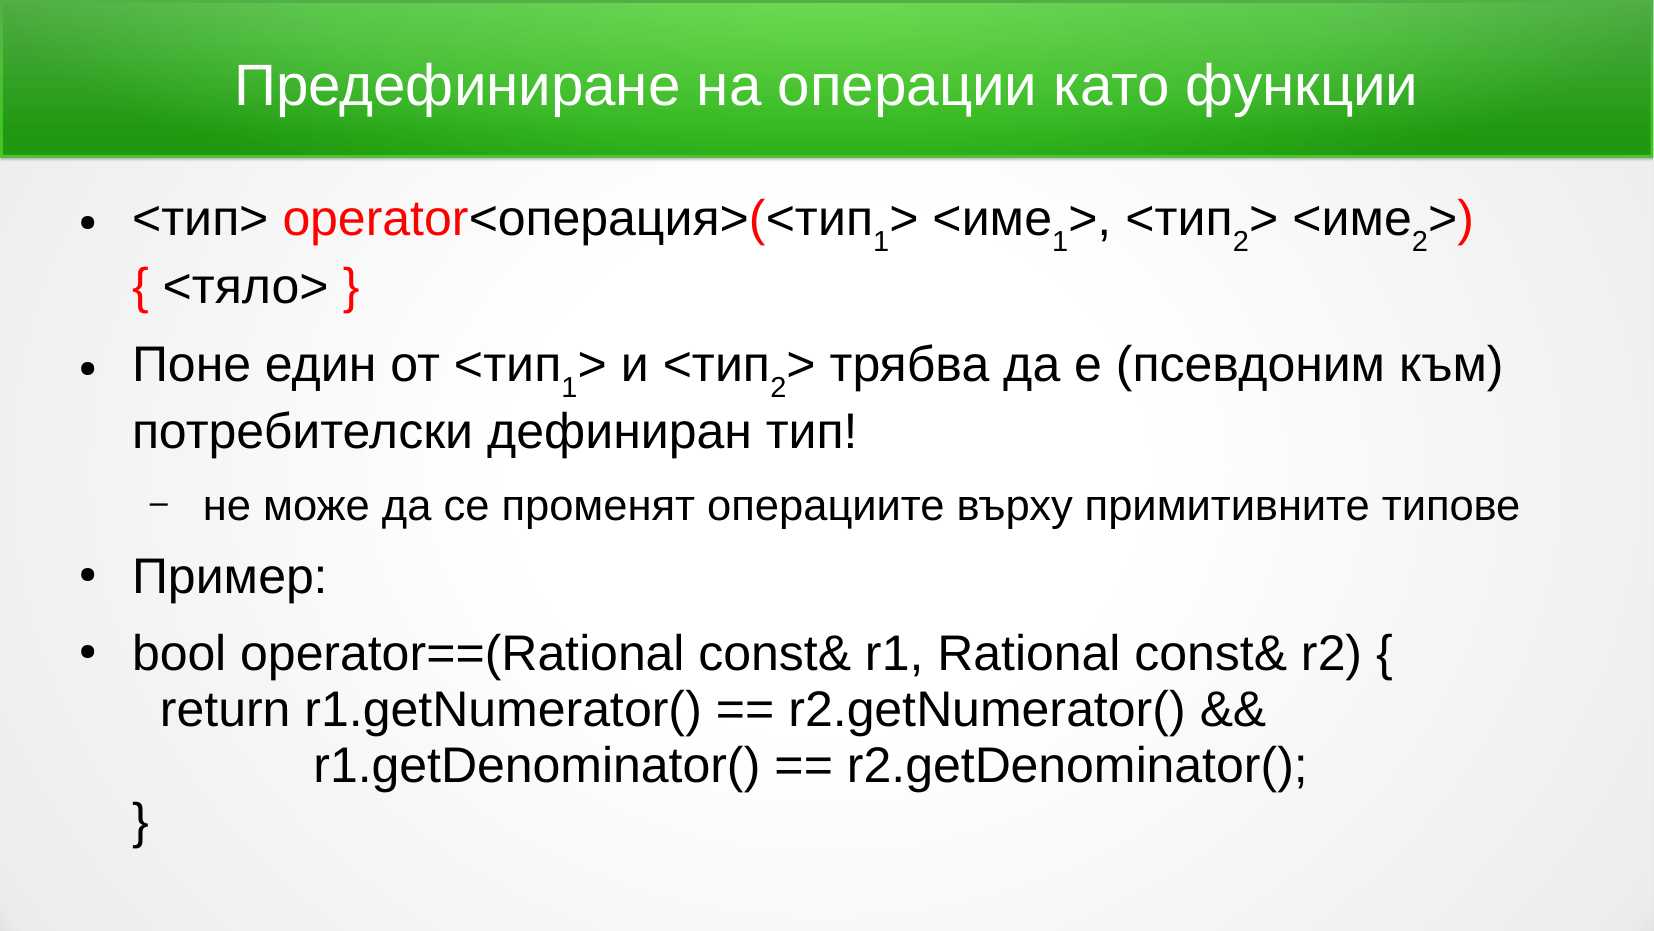

# Предефиниране на операции като функции
<тип> operator<операция>(<тип1> <име1>, <тип2> <име2>) { <тяло> }
Поне един от <тип1> и <тип2> трябва да е (псевдоним към) потребителски дефиниран тип!
не може да се променят операциите върху примитивните типове
Пример:
bool operator==(Rational const& r1, Rational const& r2) {
 return r1.getNumerator() == r2.getNumerator() &&
 r1.getDenominator() == r2.getDenominator();
}